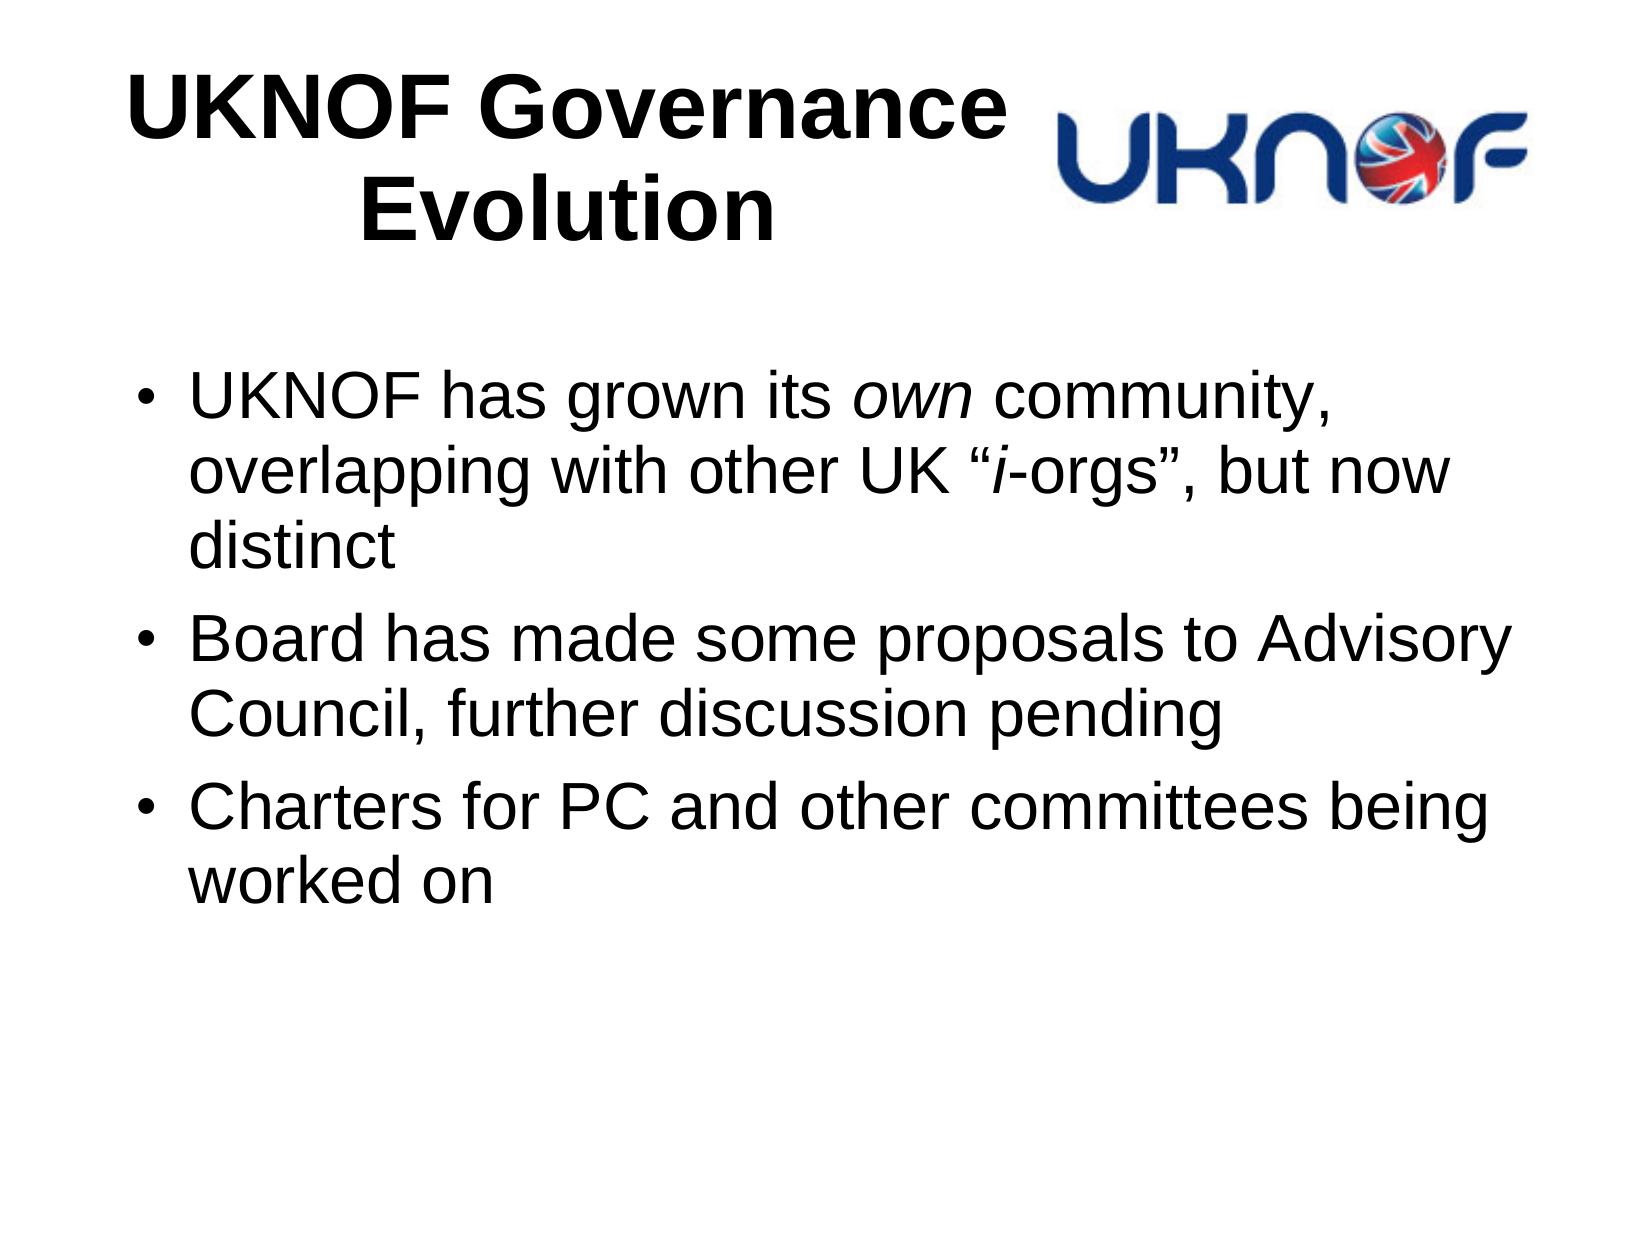

# UKNOF Governance Evolution
UKNOF has grown its own community, overlapping with other UK “i-orgs”, but now distinct
Board has made some proposals to Advisory Council, further discussion pending
Charters for PC and other committees being worked on